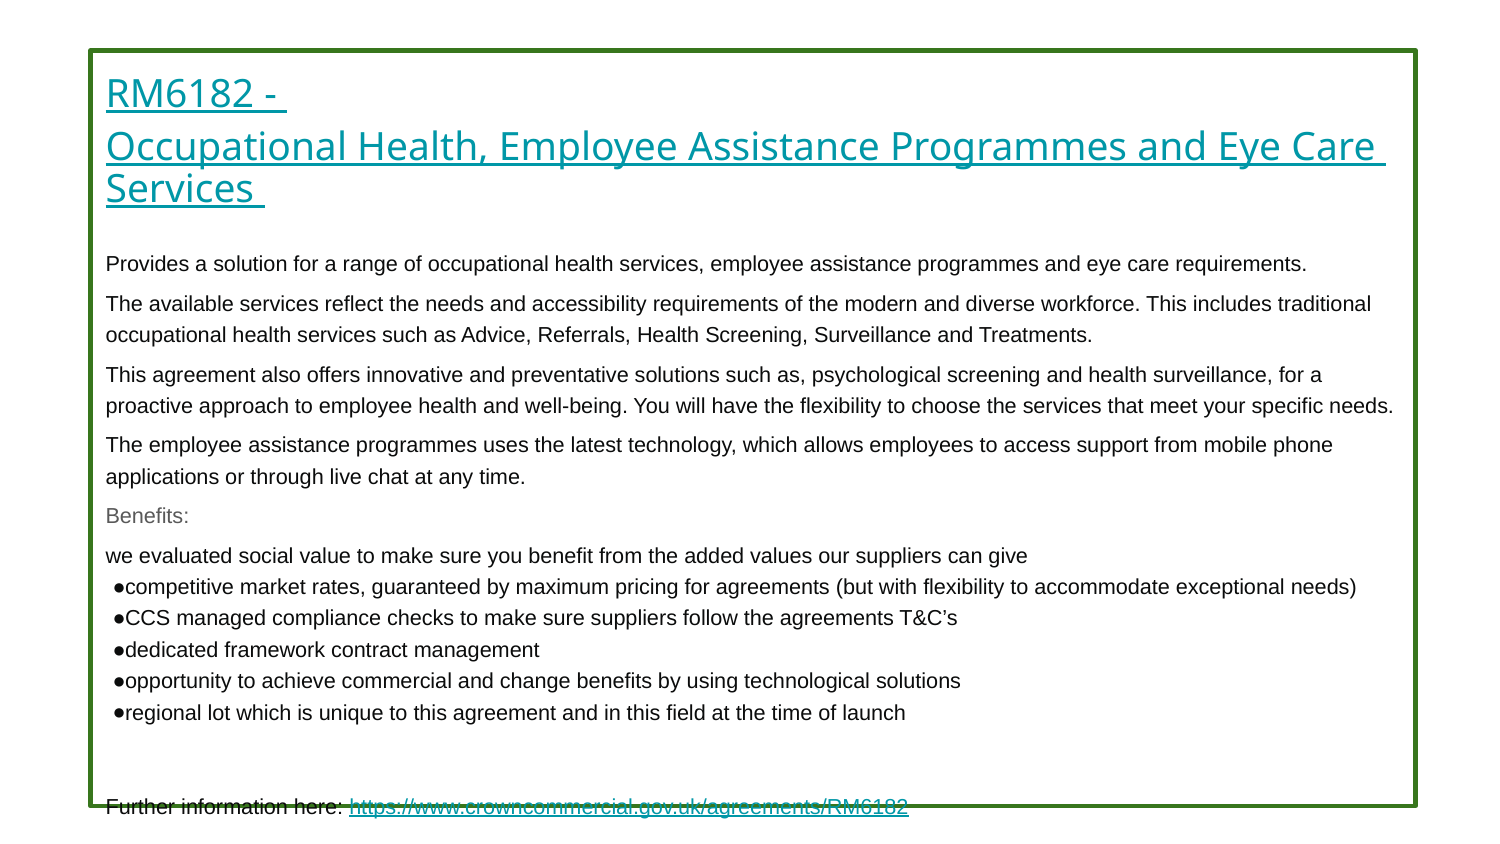

RM6182 - Occupational Health, Employee Assistance Programmes and Eye Care Services
Provides a solution for a range of occupational health services, employee assistance programmes and eye care requirements.
The available services reflect the needs and accessibility requirements of the modern and diverse workforce. This includes traditional occupational health services such as Advice, Referrals, Health Screening, Surveillance and Treatments.
This agreement also offers innovative and preventative solutions such as, psychological screening and health surveillance, for a proactive approach to employee health and well-being. You will have the flexibility to choose the services that meet your specific needs.
The employee assistance programmes uses the latest technology, which allows employees to access support from mobile phone applications or through live chat at any time.
Benefits:
we evaluated social value to make sure you benefit from the added values our suppliers can give
competitive market rates, guaranteed by maximum pricing for agreements (but with flexibility to accommodate exceptional needs)
CCS managed compliance checks to make sure suppliers follow the agreements T&C’s
dedicated framework contract management
opportunity to achieve commercial and change benefits by using technological solutions
regional lot which is unique to this agreement and in this field at the time of launch
Further information here: https://www.crowncommercial.gov.uk/agreements/RM6182